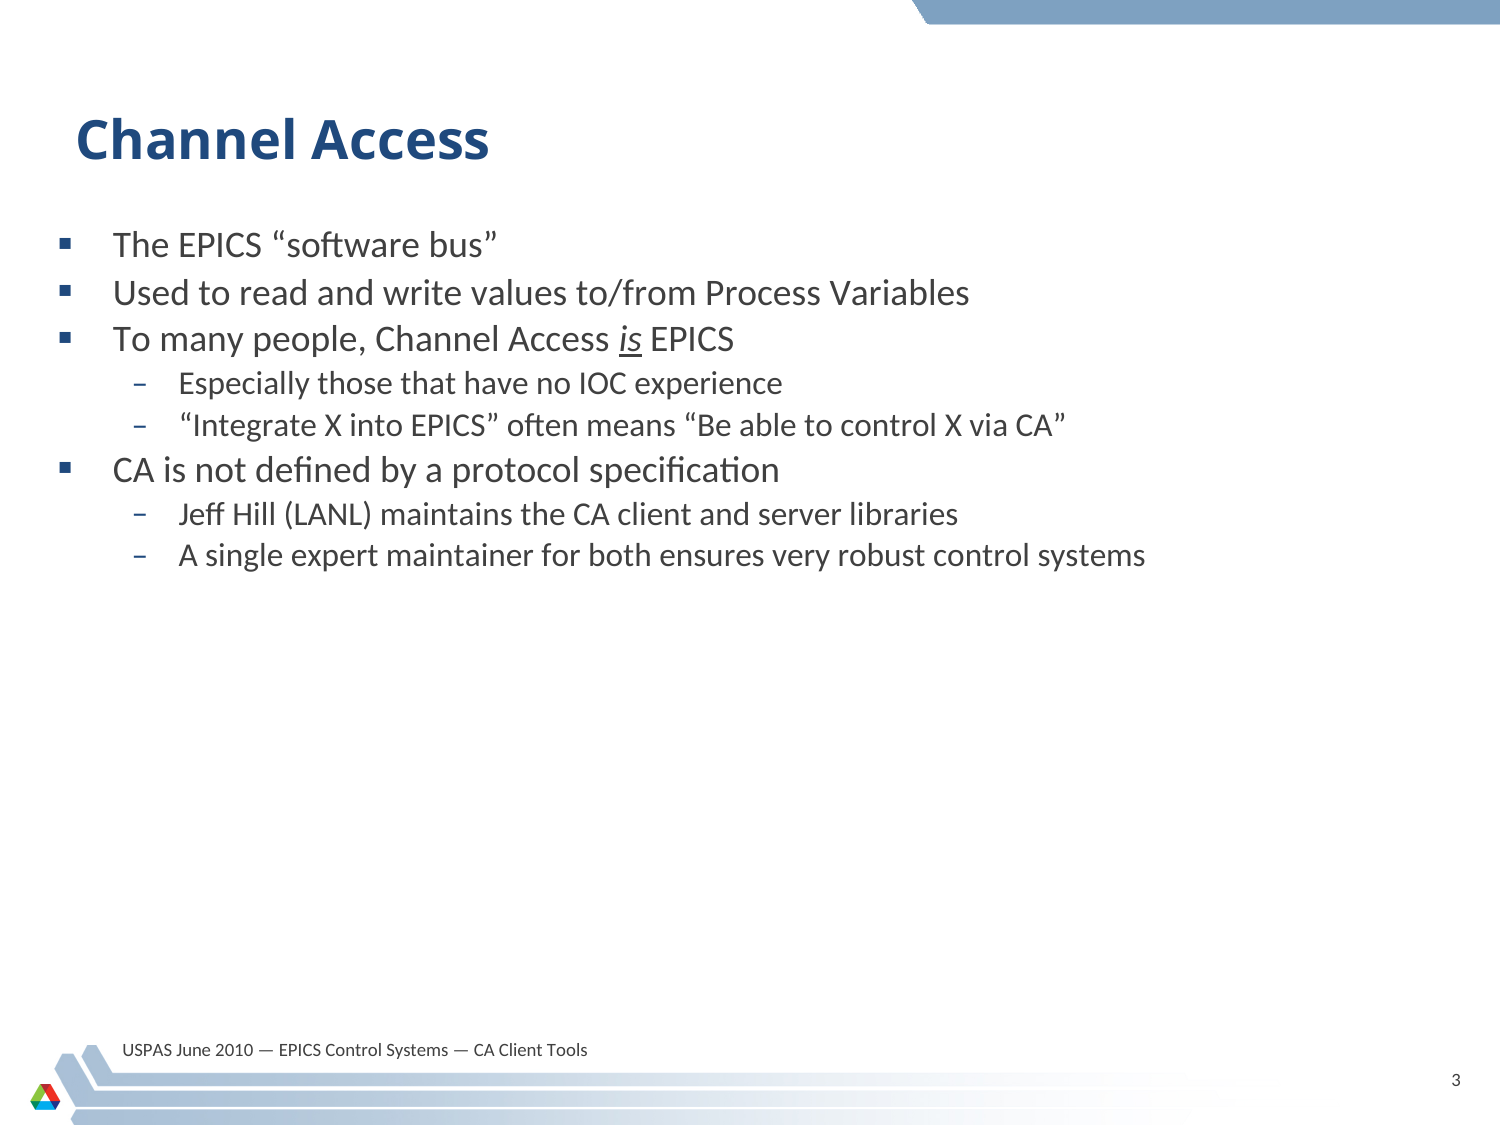

Channel Access
# The EPICS “software bus”
Used to read and write values to/from Process Variables
To many people, Channel Access is EPICS
Especially those that have no IOC experience
“Integrate X into EPICS” often means “Be able to control X via CA”
CA is not defined by a protocol specification
Jeff Hill (LANL) maintains the CA client and server libraries
A single expert maintainer for both ensures very robust control systems
USPAS June 2010 — EPICS Control Systems — CA Client Tools
3